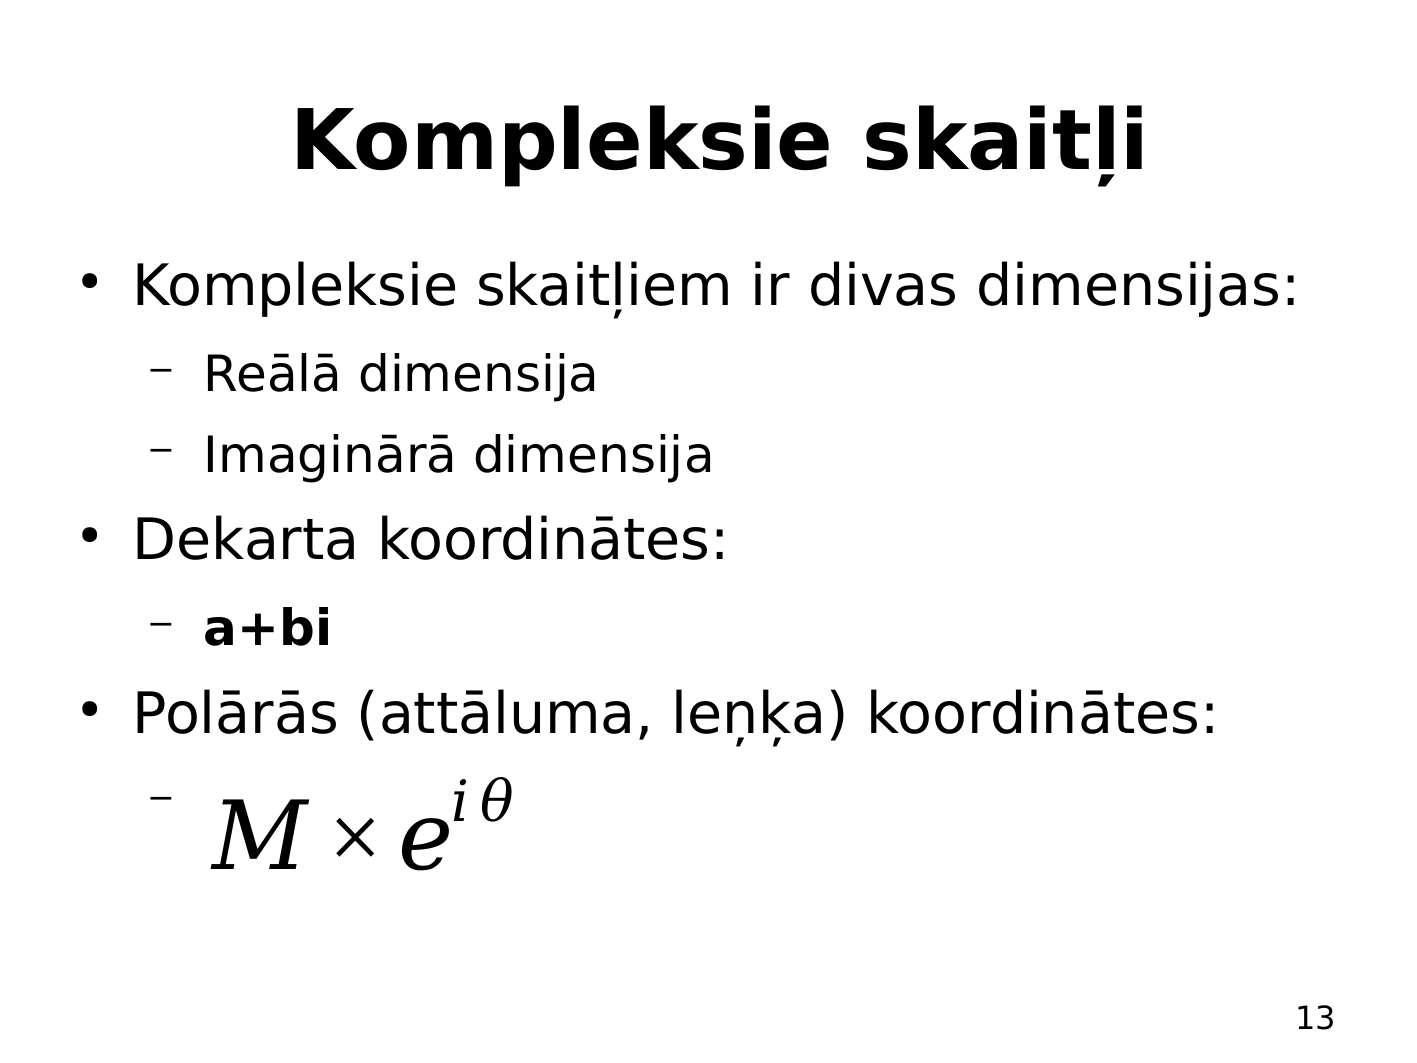

# Kompleksie skaitļi
Kompleksie skaitļiem ir divas dimensijas:
Reālā dimensija
Imaginārā dimensija
Dekarta koordinātes:
a+bi
Polārās (attāluma, leņķa) koordinātes: